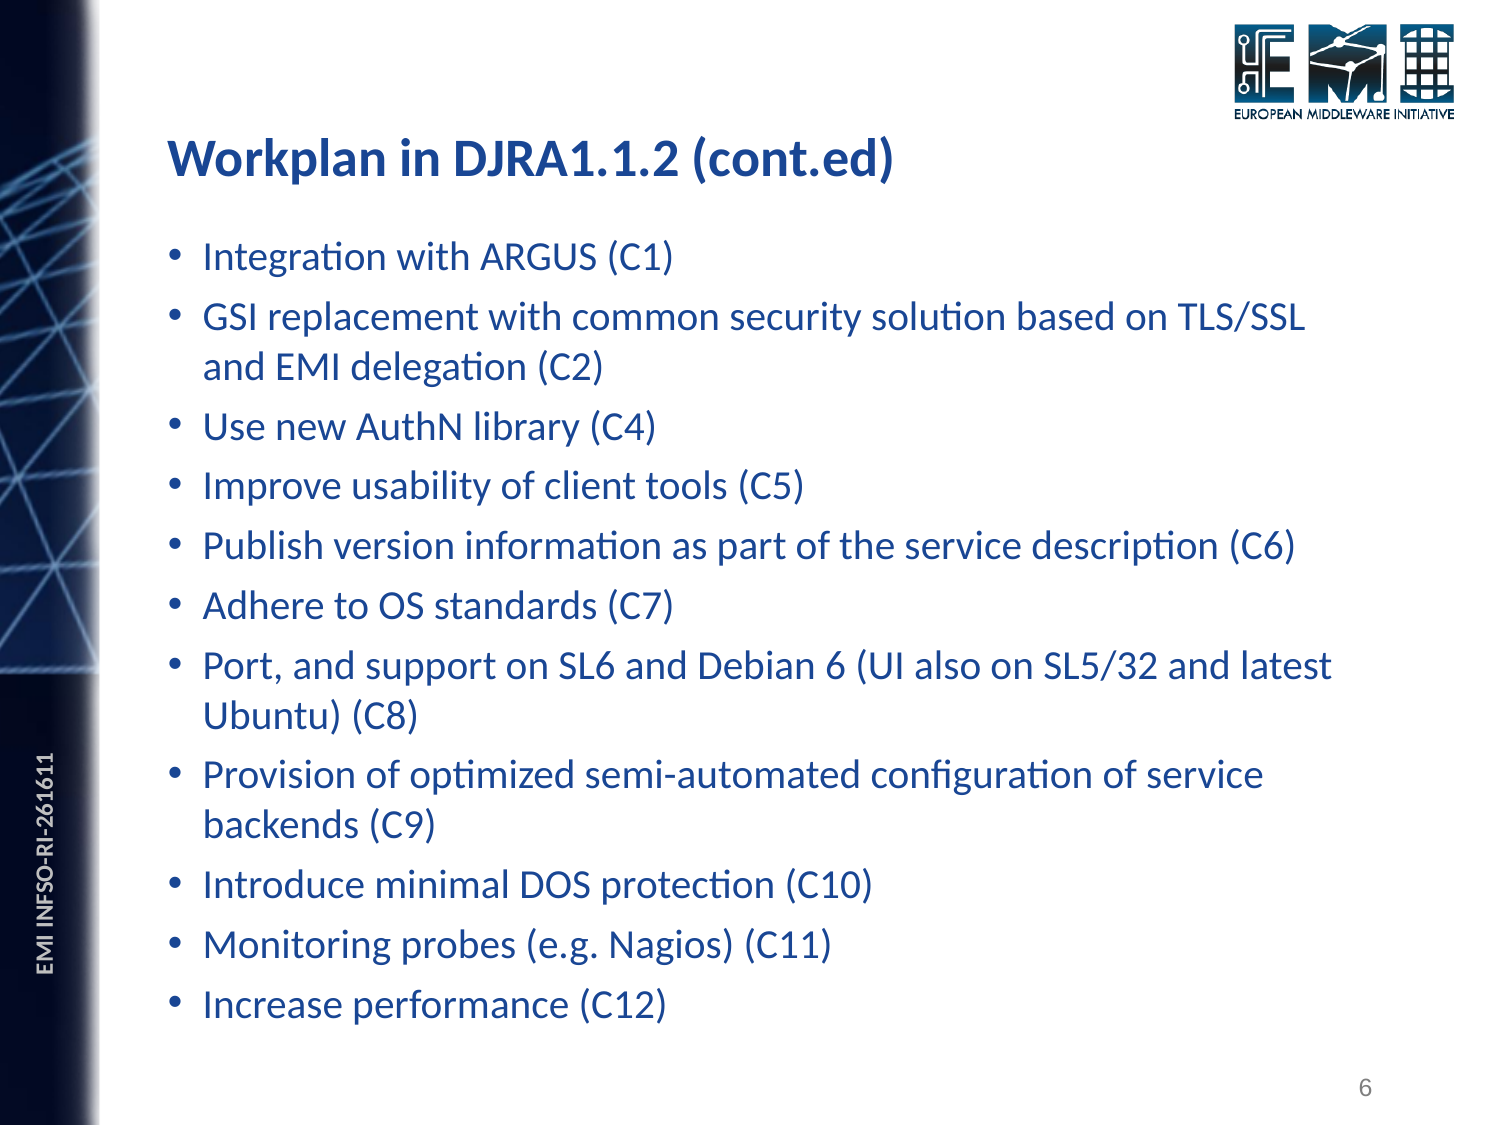

Workplan in DJRA1.1.2 (cont.ed)
# Integration with ARGUS (C1)
GSI replacement with common security solution based on TLS/SSL and EMI delegation (C2)
Use new AuthN library (C4)
Improve usability of client tools (C5)
Publish version information as part of the service description (C6)
Adhere to OS standards (C7)
Port, and support on SL6 and Debian 6 (UI also on SL5/32 and latest Ubuntu) (C8)
Provision of optimized semi-automated configuration of service backends (C9)
Introduce minimal DOS protection (C10)
Monitoring probes (e.g. Nagios) (C11)
Increase performance (C12)